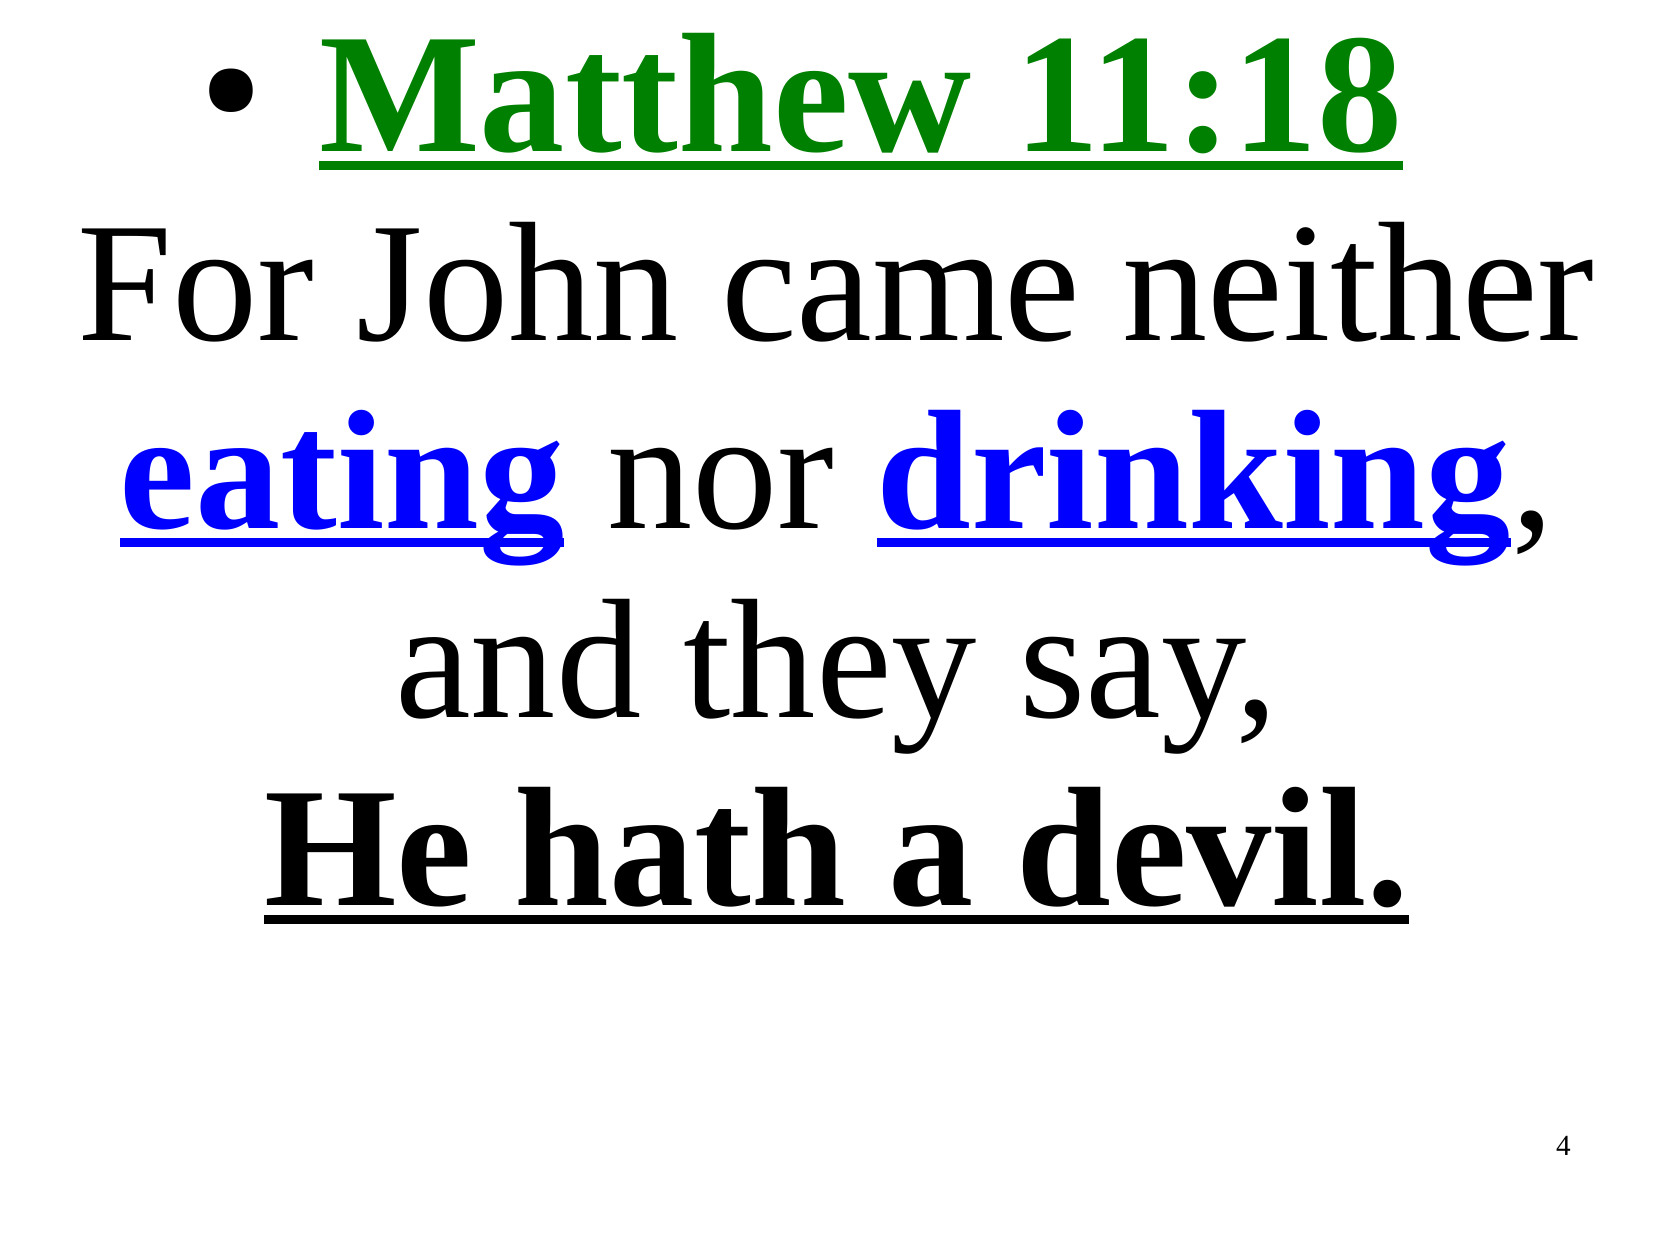

# Matthew 11:18 For John came neither eating nor drinking, and they say, He hath a devil.
4